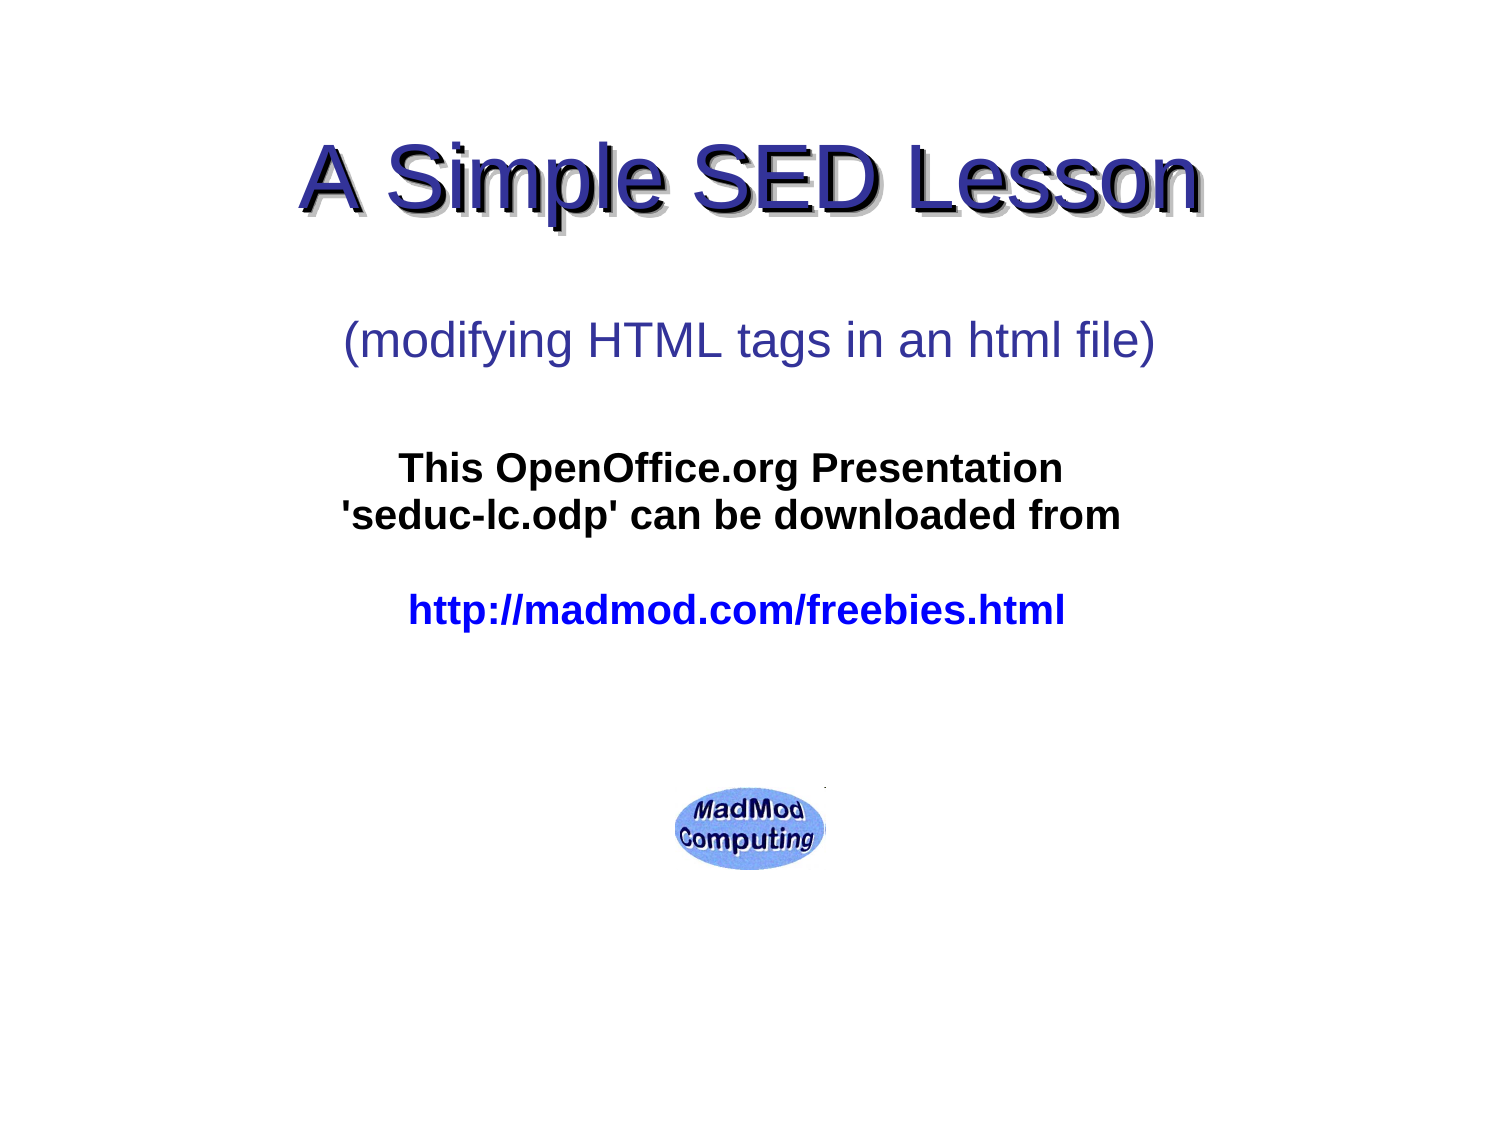

A Simple SED Lesson
(modifying HTML tags in an html file)
# This OpenOffice.org Presentation
'seduc-lc.odp' can be downloaded from
 http://madmod.com/freebies.html